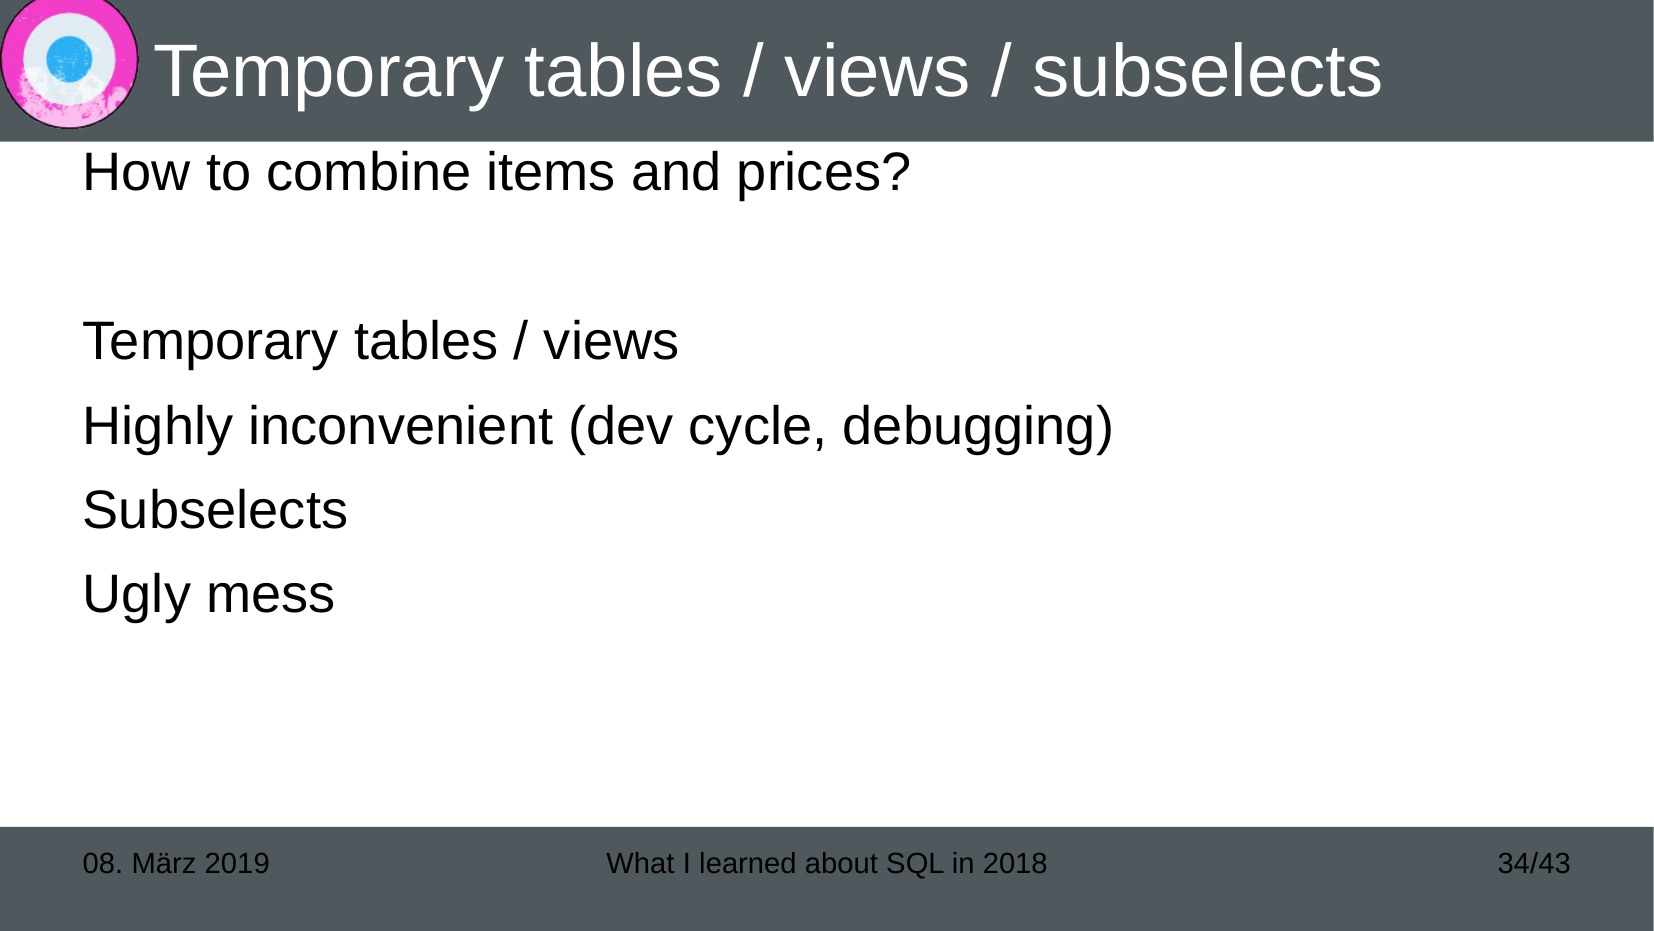

# Temporary tables / views / subselects
How to combine items and prices?
Temporary tables / views
Highly inconvenient (dev cycle, debugging)
Subselects
Ugly mess
08. März 2019
34